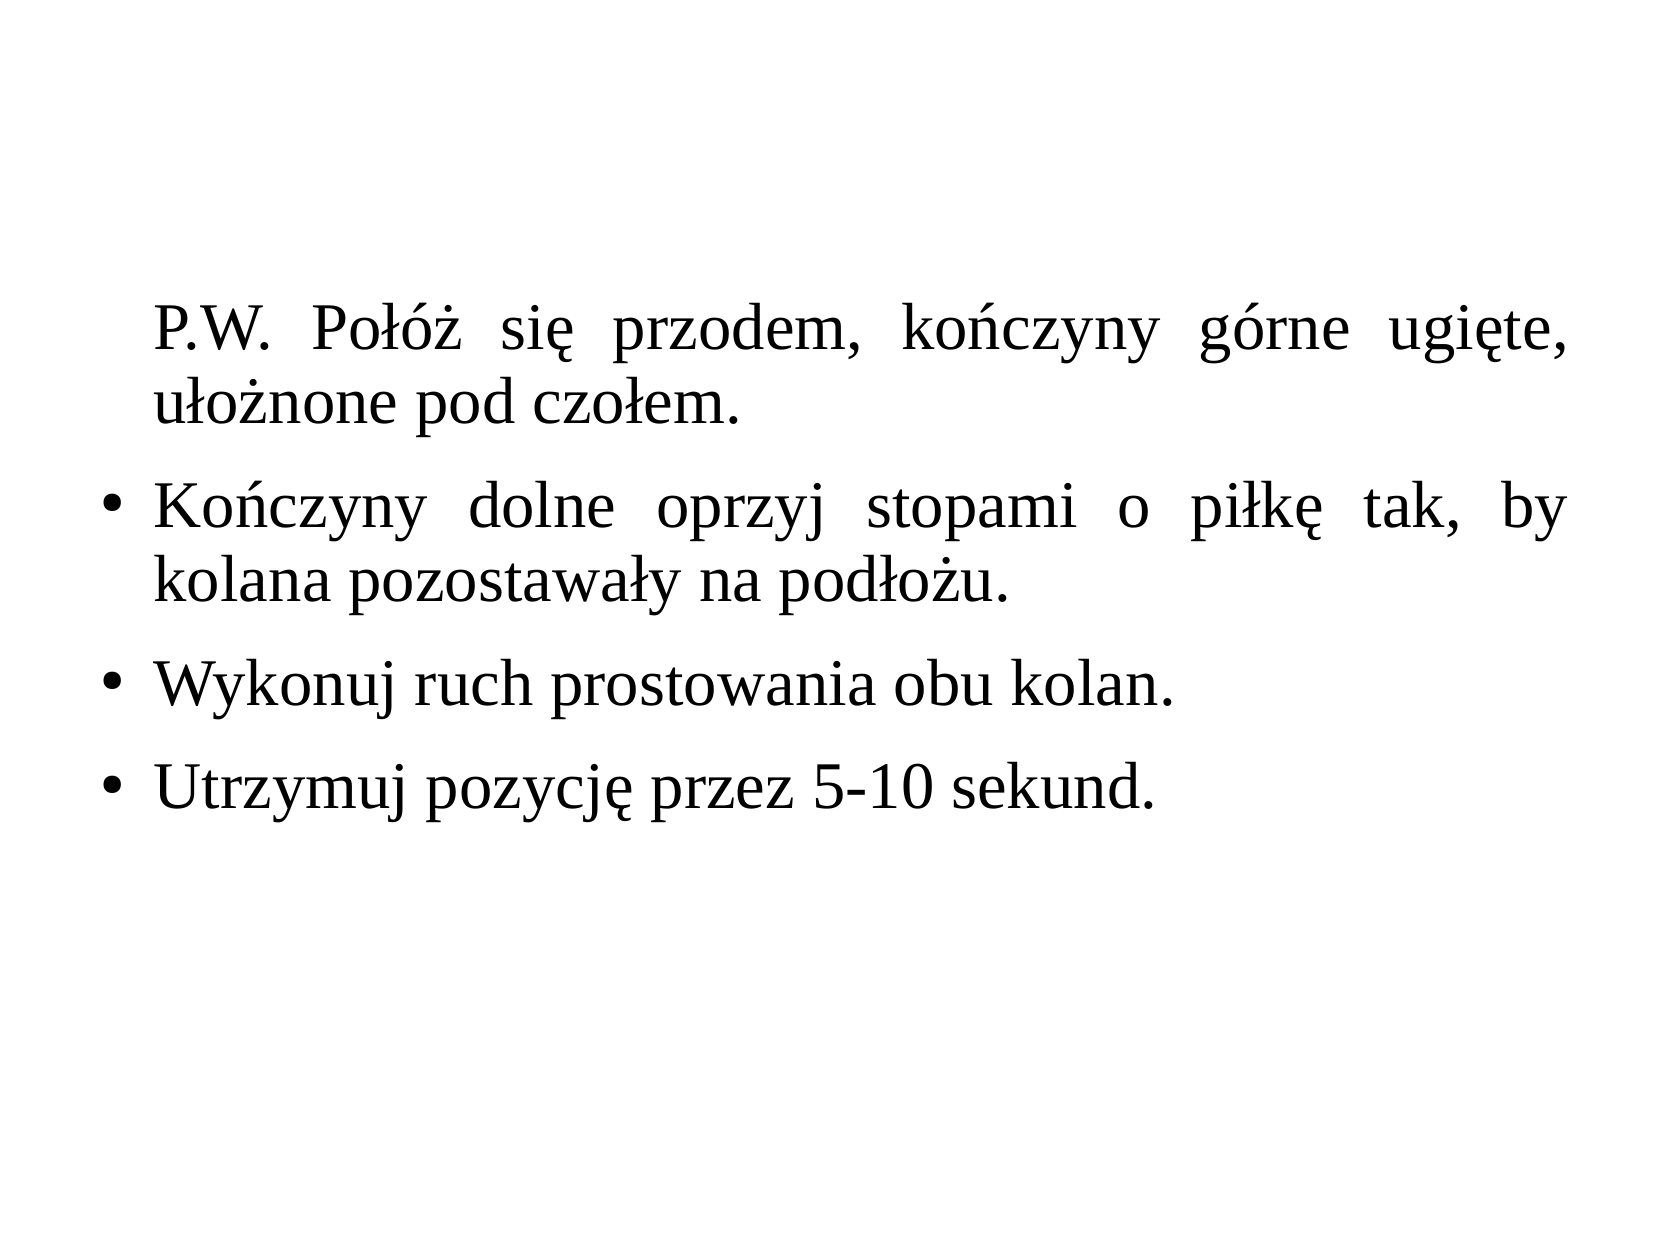

#
P.W. Połóż się przodem, kończyny górne ugięte, ułożnone pod czołem.
Kończyny dolne oprzyj stopami o piłkę tak, by kolana pozostawały na podłożu.
Wykonuj ruch prostowania obu kolan.
Utrzymuj pozycję przez 5-10 sekund.